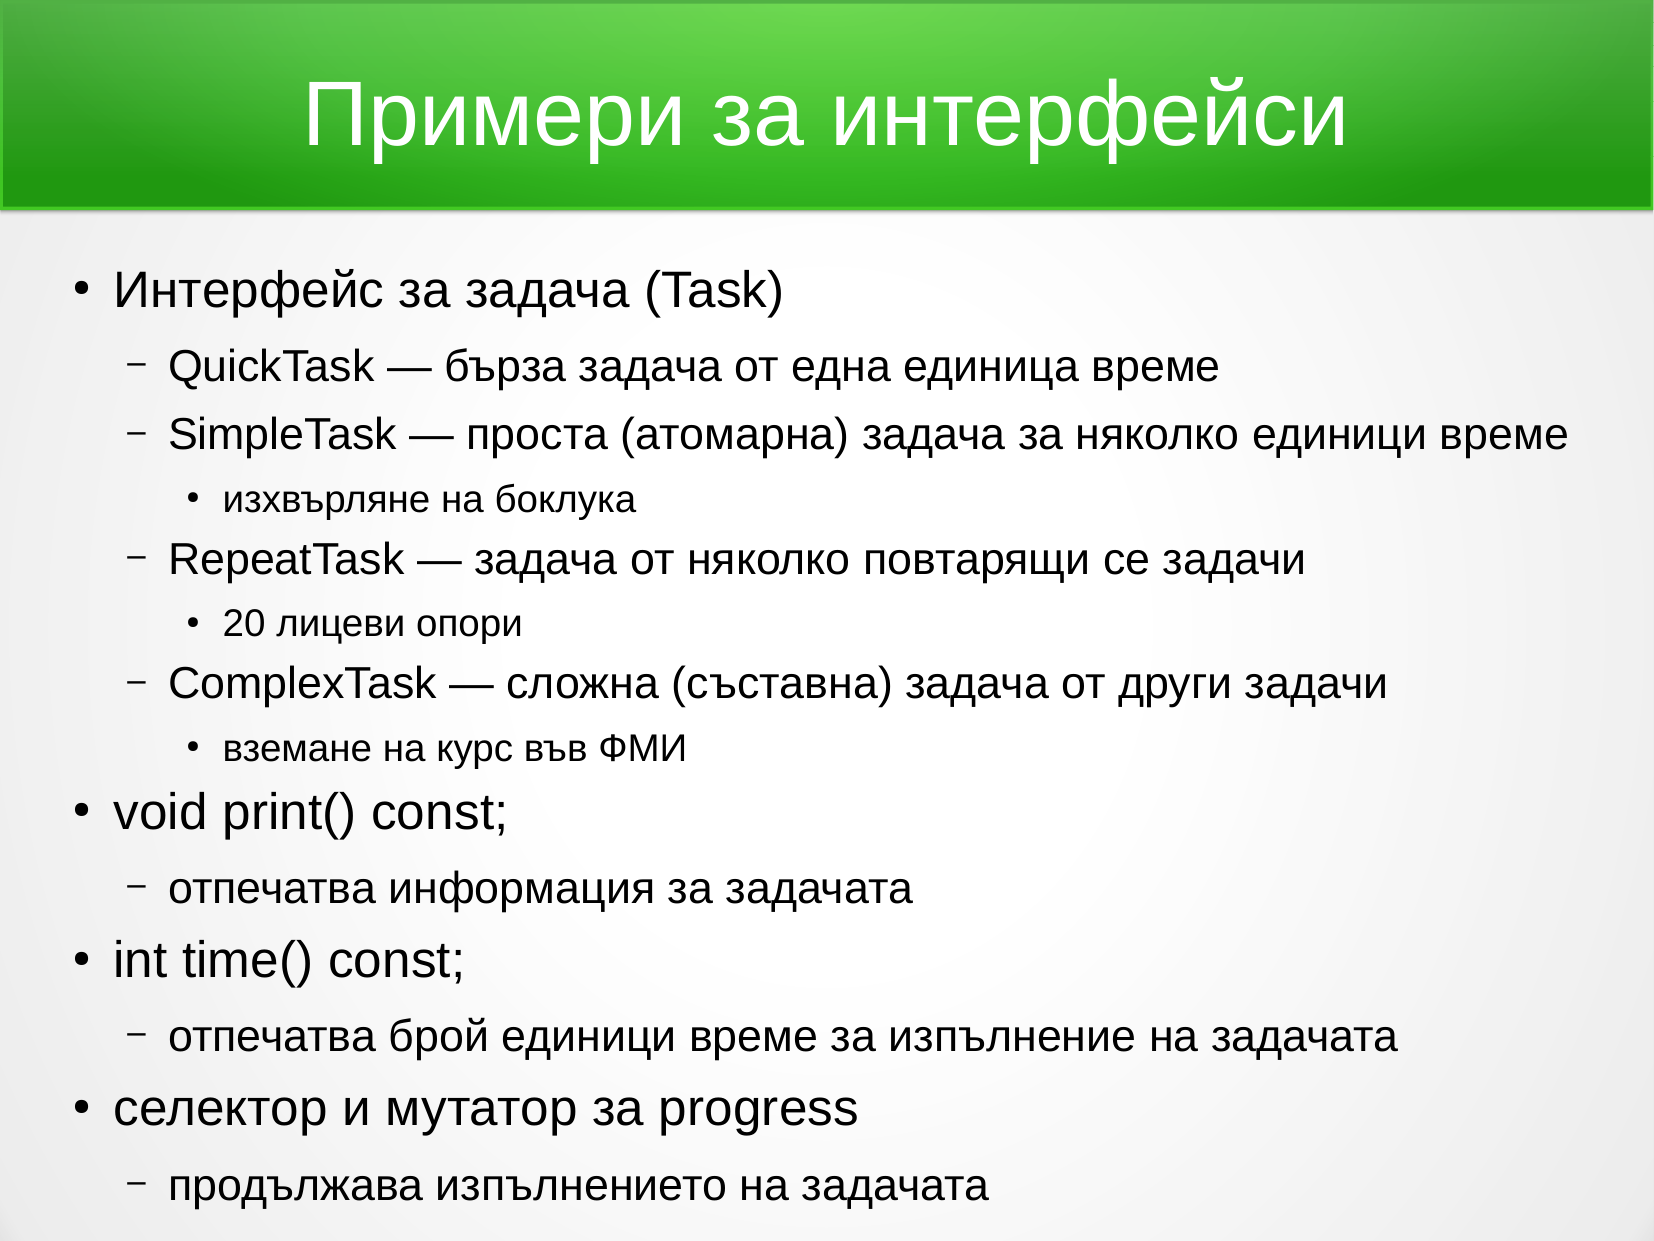

# Примери за интерфейси
Интерфейс за задача (Task)
QuickTask — бърза задача от една единица време
SimpleTask — проста (атомарна) задача за няколко единици време
изхвърляне на боклука
RepeatTask — задача от няколко повтарящи се задачи
20 лицеви опори
ComplexTask — сложна (съставна) задача от други задачи
вземане на курс във ФМИ
void print() const;
отпечатва информация за задачата
int time() const;
отпечатва брой единици време за изпълнение на задачата
селектор и мутатор за progress
продължава изпълнението на задачата